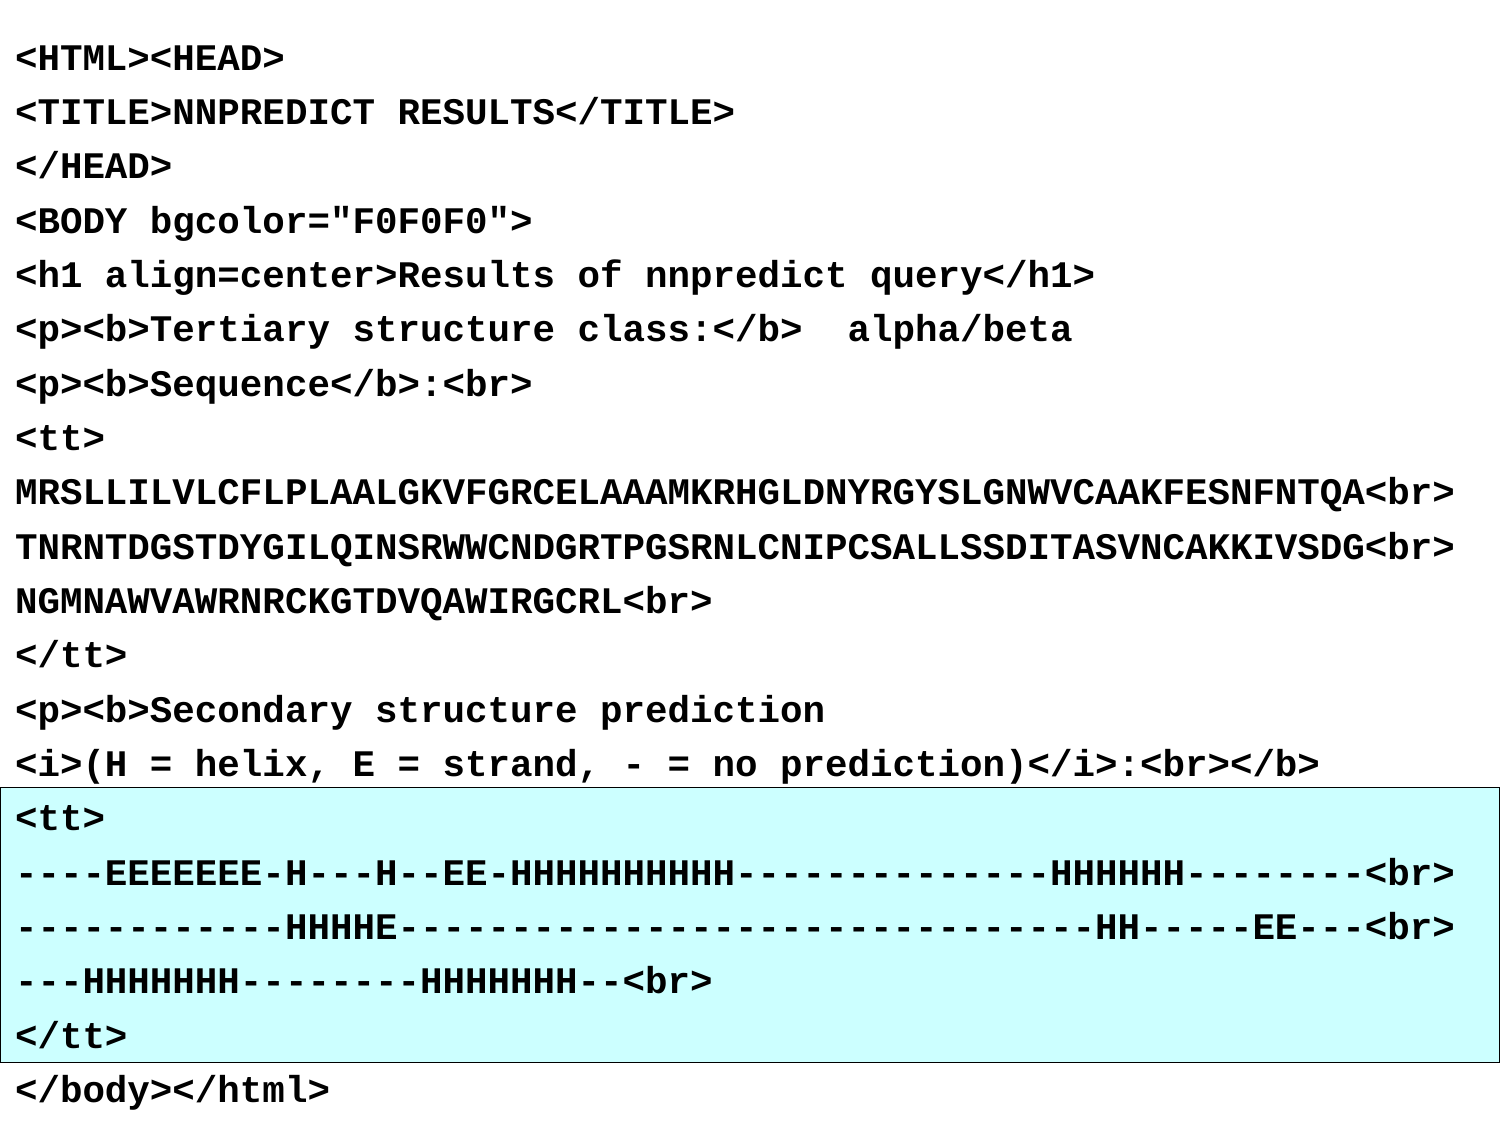

# <HTML><HEAD>
<TITLE>NNPREDICT RESULTS</TITLE>
</HEAD>
<BODY bgcolor="F0F0F0">
<h1 align=center>Results of nnpredict query</h1>
<p><b>Tertiary structure class:</b> alpha/beta
<p><b>Sequence</b>:<br>
<tt>
MRSLLILVLCFLPLAALGKVFGRCELAAAMKRHGLDNYRGYSLGNWVCAAKFESNFNTQA<br>
TNRNTDGSTDYGILQINSRWWCNDGRTPGSRNLCNIPCSALLSSDITASVNCAKKIVSDG<br>
NGMNAWVAWRNRCKGTDVQAWIRGCRL<br>
</tt>
<p><b>Secondary structure prediction
<i>(H = helix, E = strand, - = no prediction)</i>:<br></b>
<tt>
----EEEEEEE-H---H--EE-HHHHHHHHHH--------------HHHHHH--------<br>
------------HHHHE-------------------------------HH-----EE---<br>
---HHHHHHH--------HHHHHHH--<br>
</tt>
</body></html>